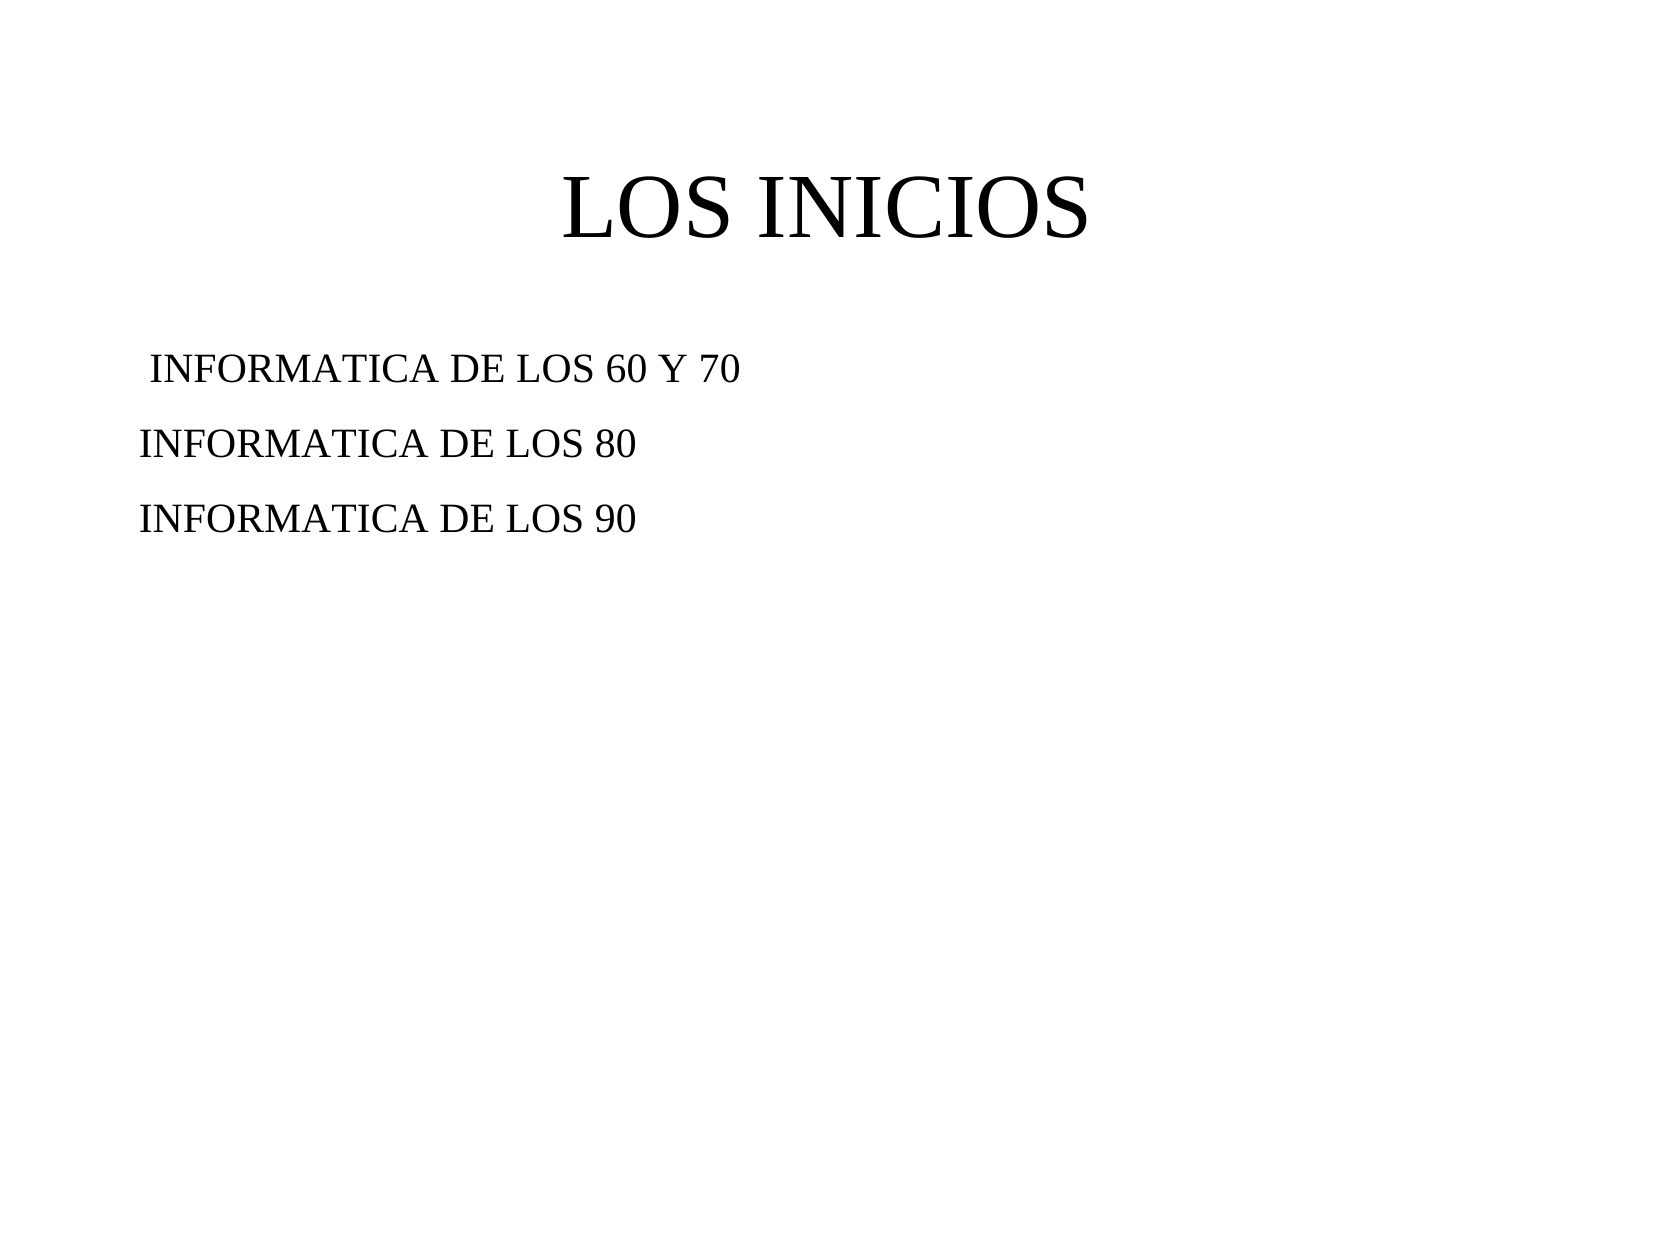

# LOS INICIOS
 INFORMATICA DE LOS 60 Y 70
INFORMATICA DE LOS 80
INFORMATICA DE LOS 90